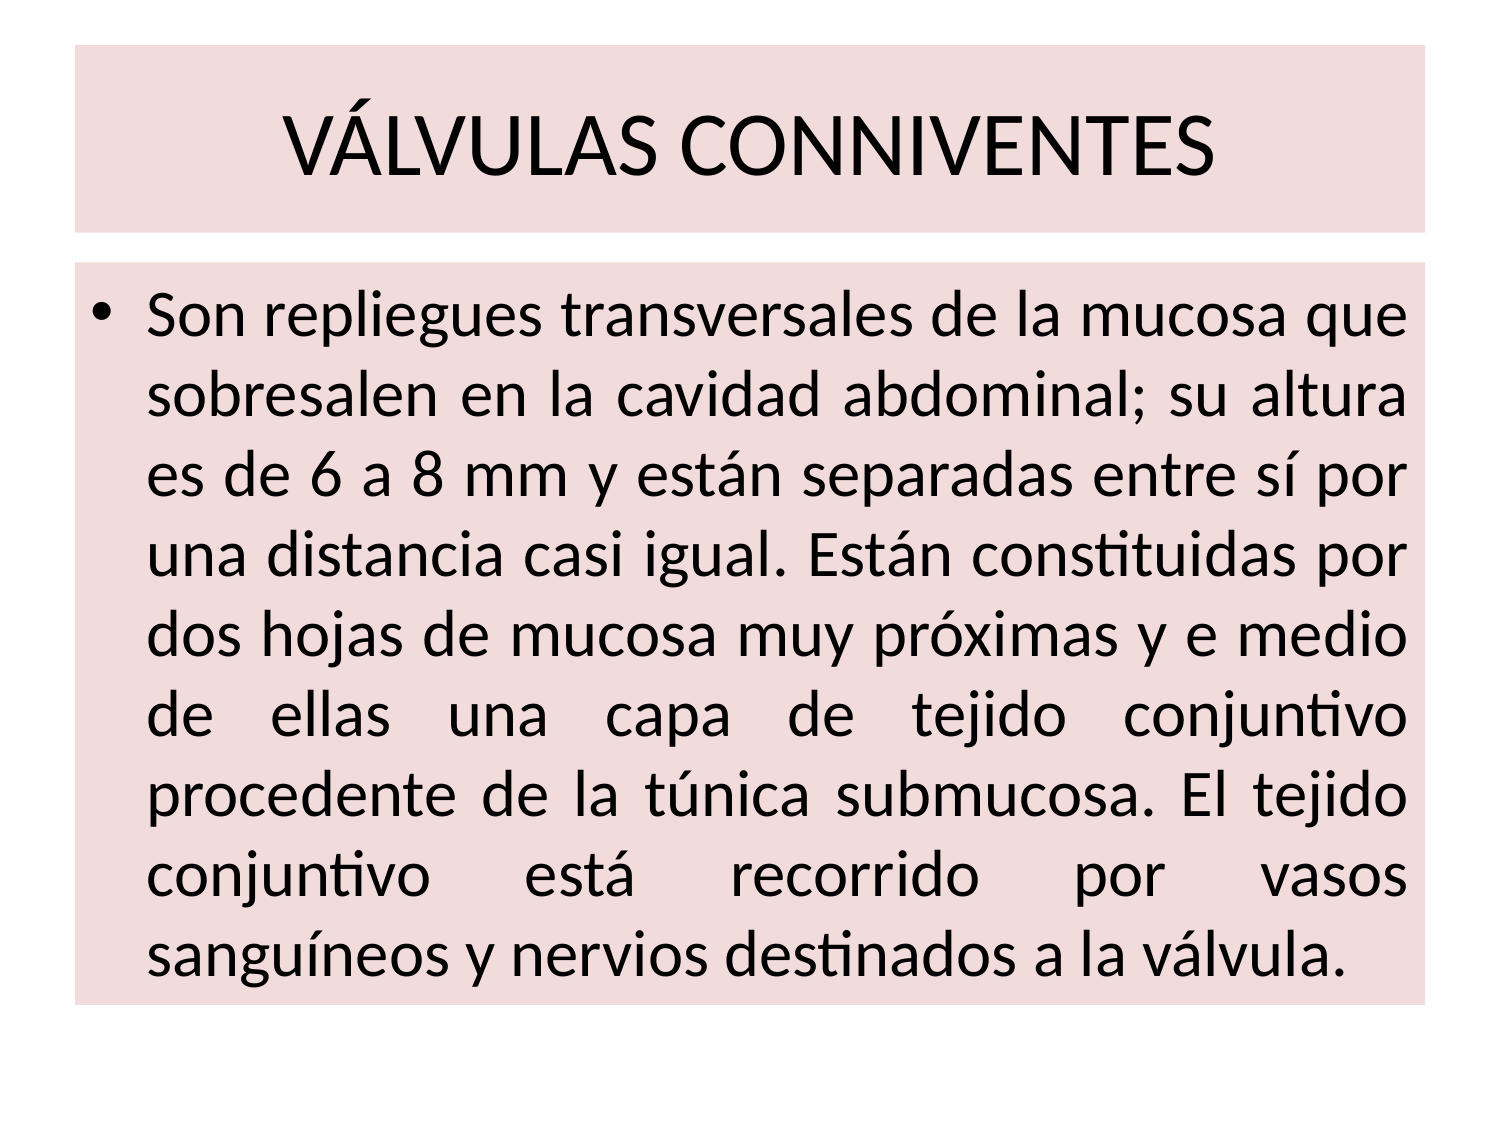

# VÁLVULAS CONNIVENTES
Son repliegues transversales de la mucosa que sobresalen en la cavidad abdominal; su altura es de 6 a 8 mm y están separadas entre sí por una distancia casi igual. Están constituidas por dos hojas de mucosa muy próximas y e medio de ellas una capa de tejido conjuntivo procedente de la túnica submucosa. El tejido conjuntivo está recorrido por vasos sanguíneos y nervios destinados a la válvula.